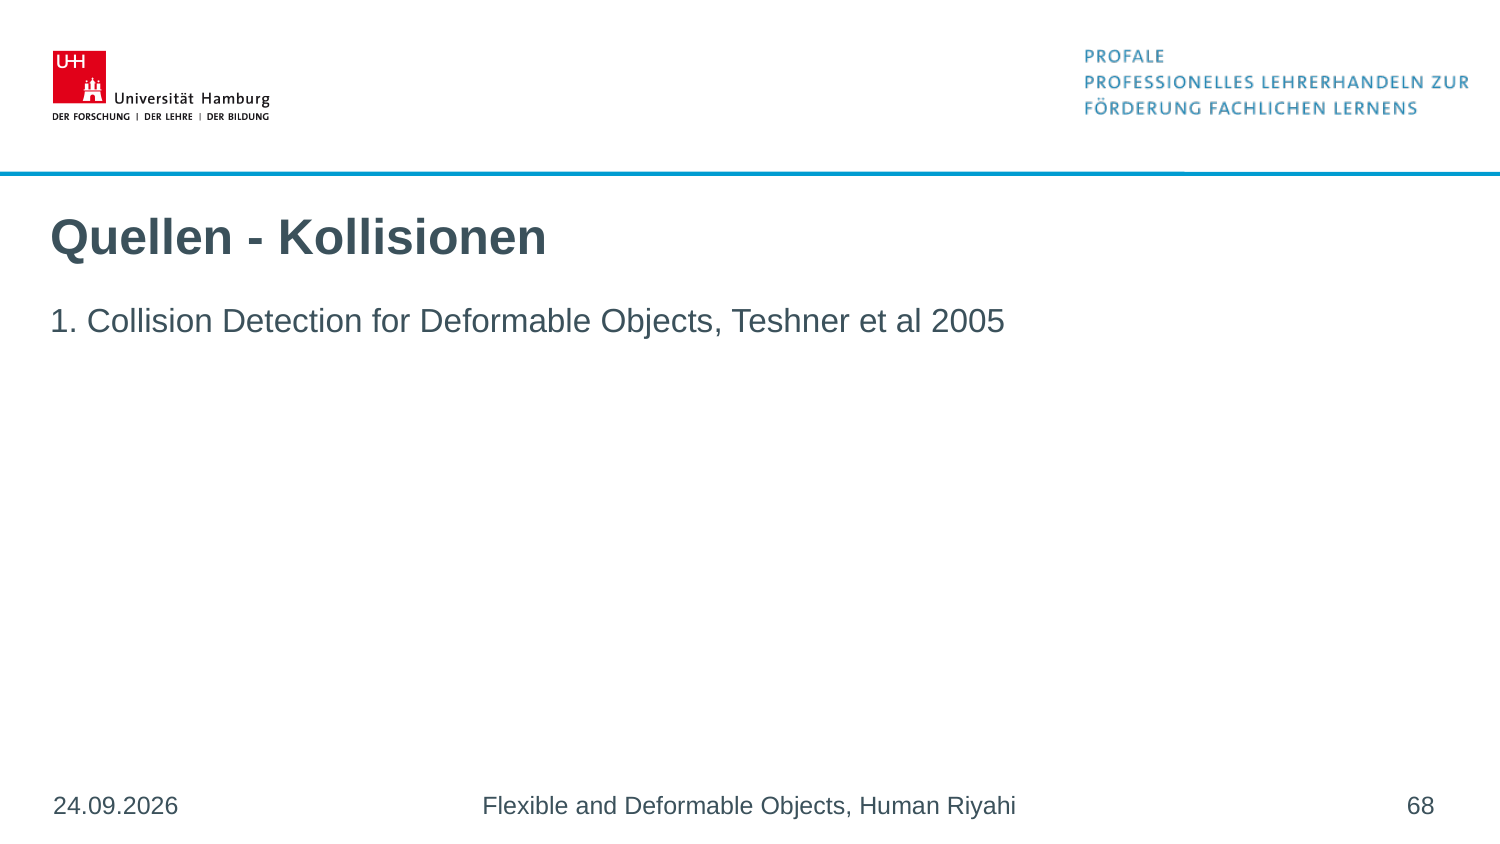

# Quellen - Kollisionen
 Collision Detection for Deformable Objects, Teshner et al 2005
Flexible and Deformable Objects, Human Riyahi